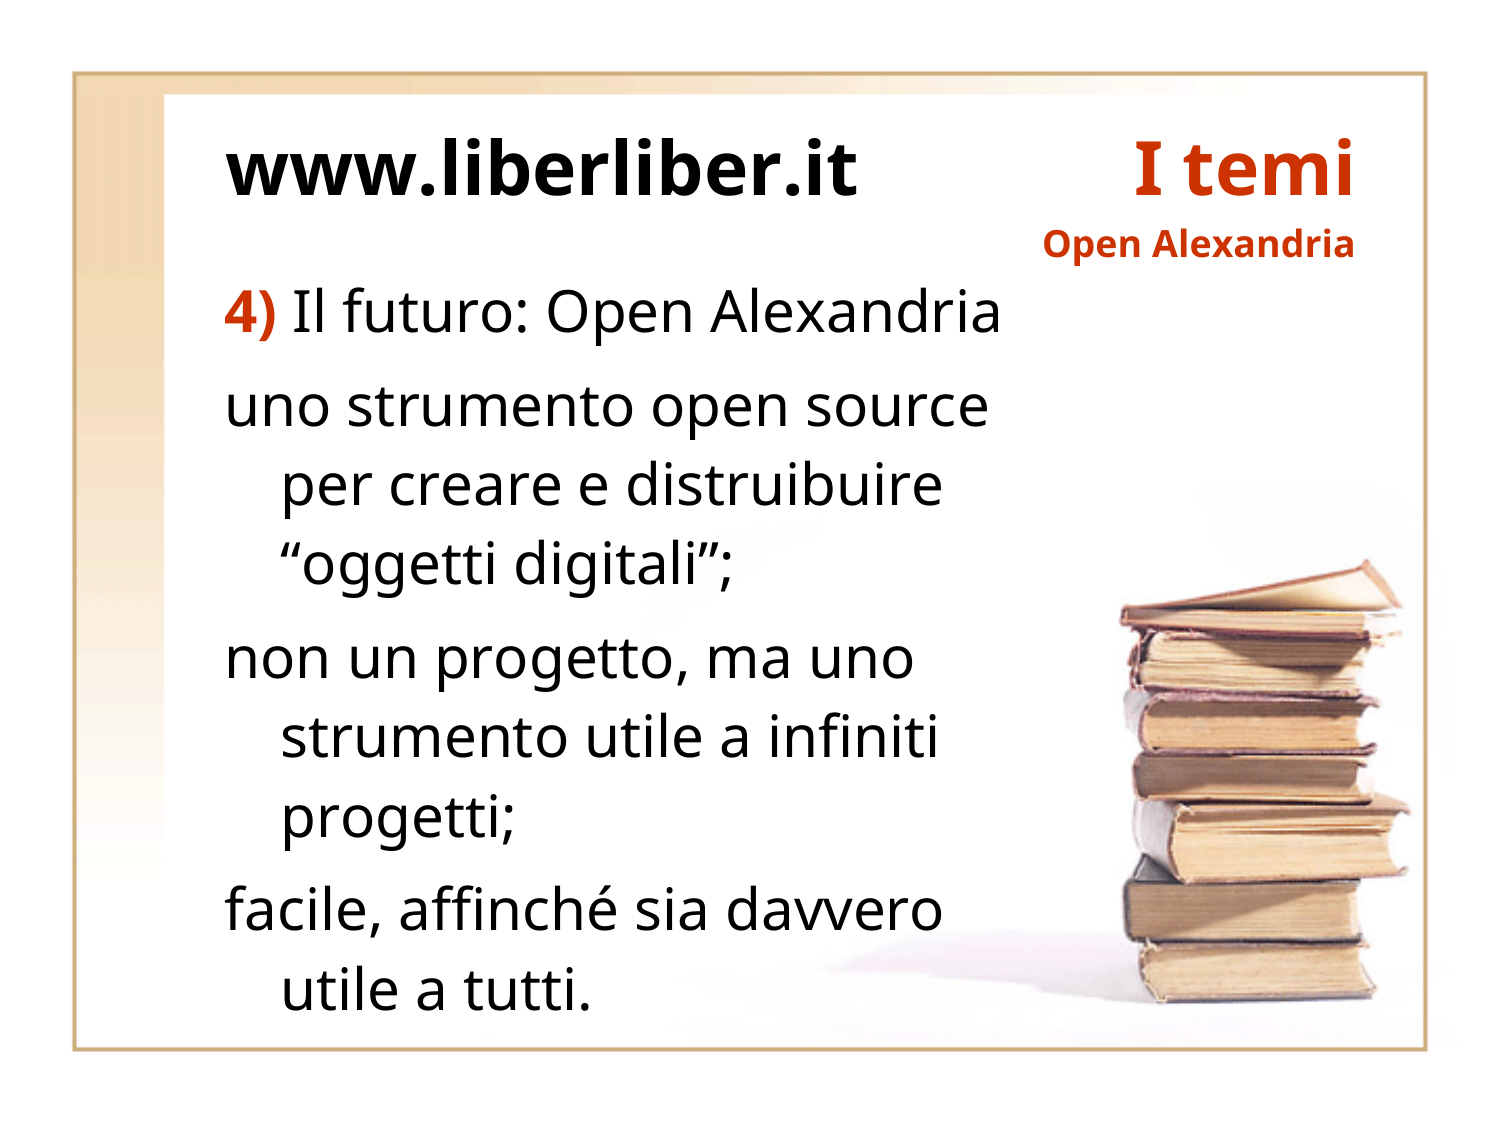

www.liberliber.it	I temi
Open Alexandria
# 4) Il futuro: Open Alexandria
uno strumento open source per creare e distruibuire “oggetti digitali”;
non un progetto, ma uno strumento utile a infiniti progetti;
facile, affinché sia davvero utile a tutti.